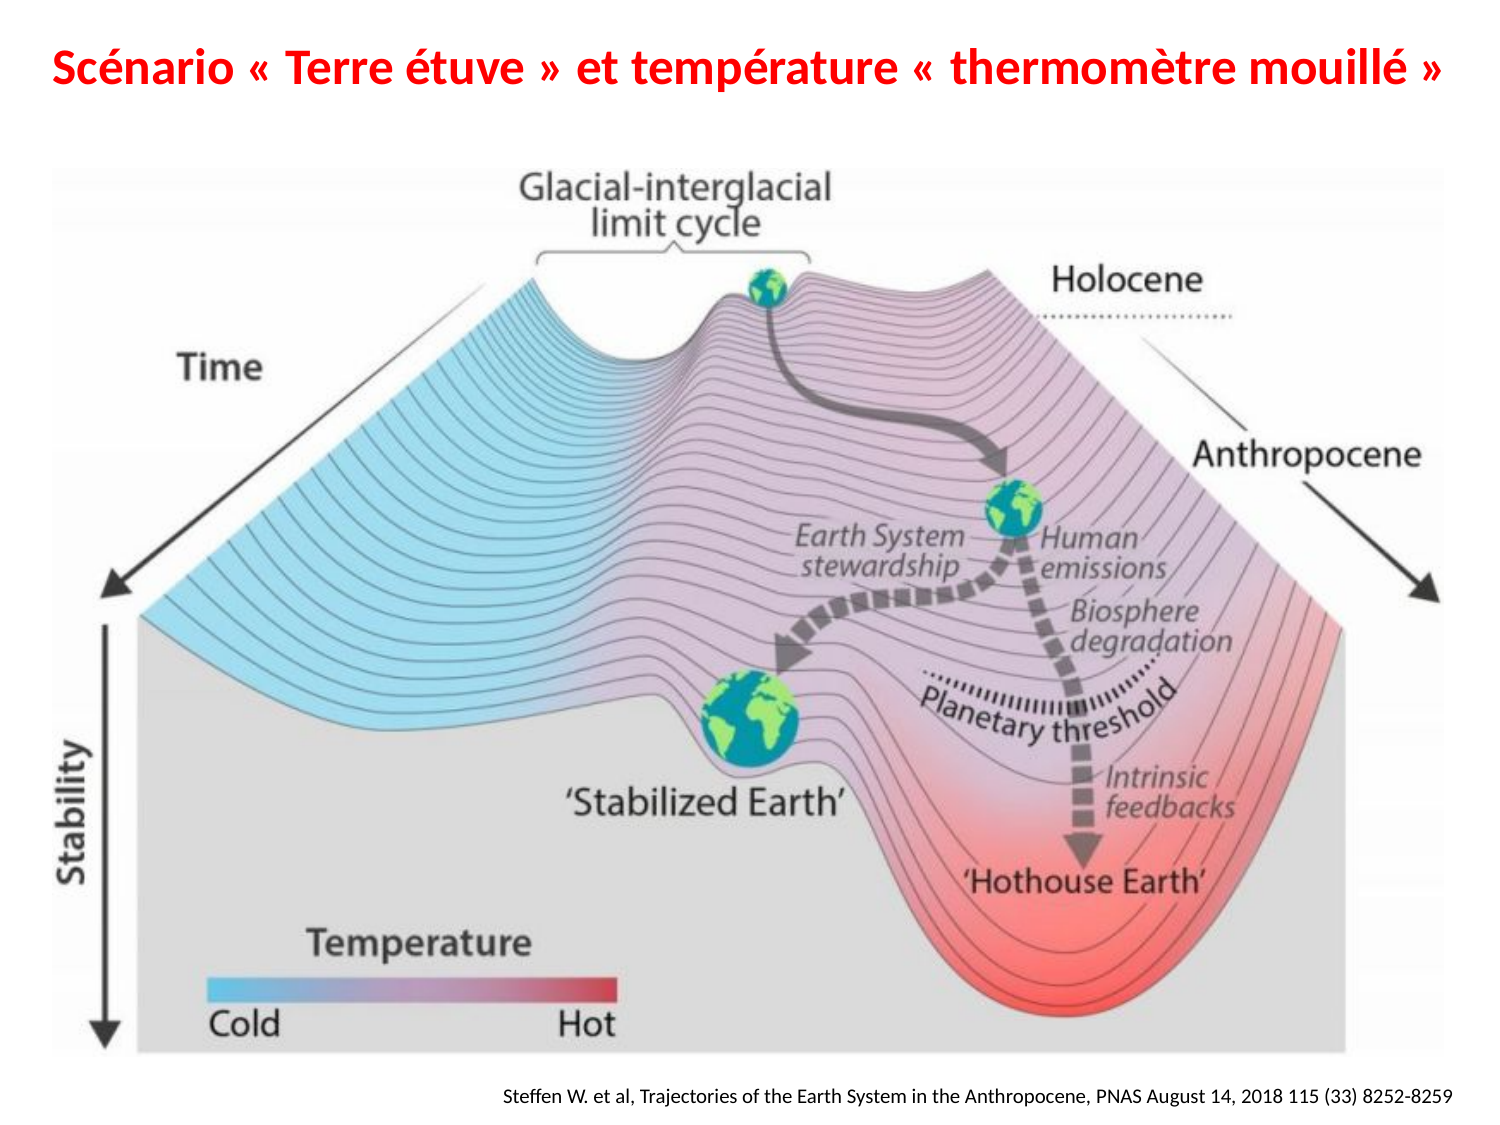

# Scénario « Terre étuve » et température « thermomètre mouillé »
Steffen W. et al, Trajectories of the Earth System in the Anthropocene, PNAS August 14, 2018 115 (33) 8252-8259